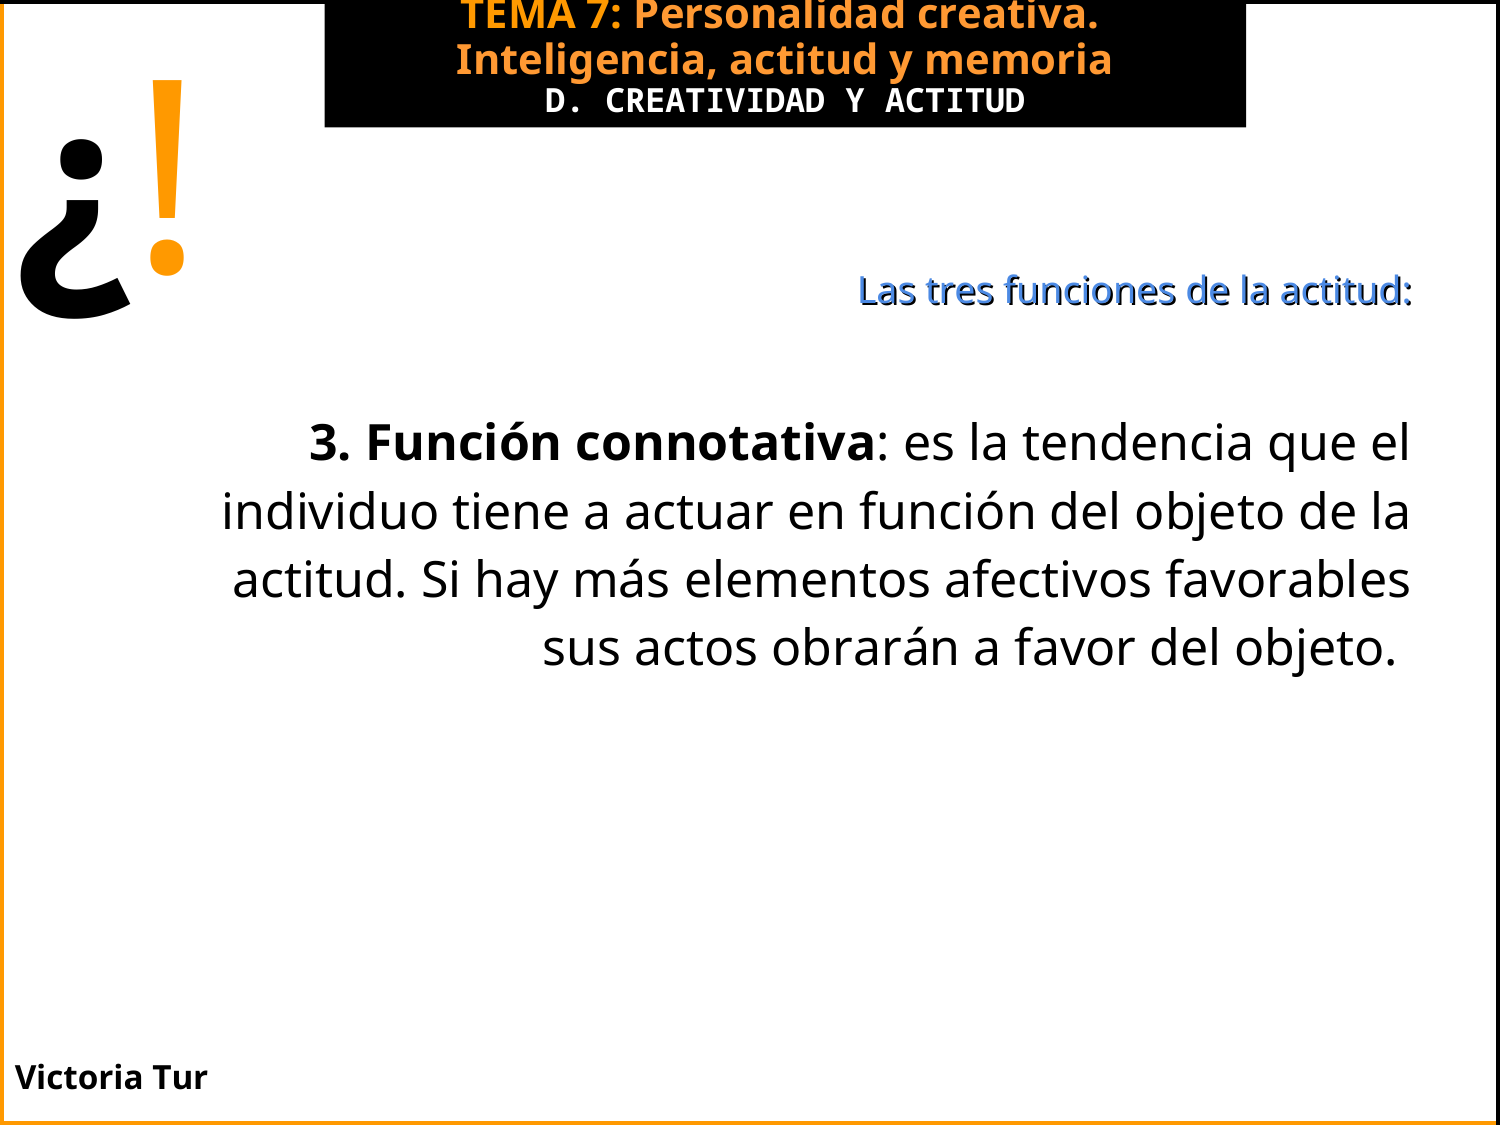

# Las tres funciones de la actitud:
3. Función connotativa: es la tendencia que el individuo tiene a actuar en función del objeto de la actitud. Si hay más elementos afectivos favorables sus actos obrarán a favor del objeto.